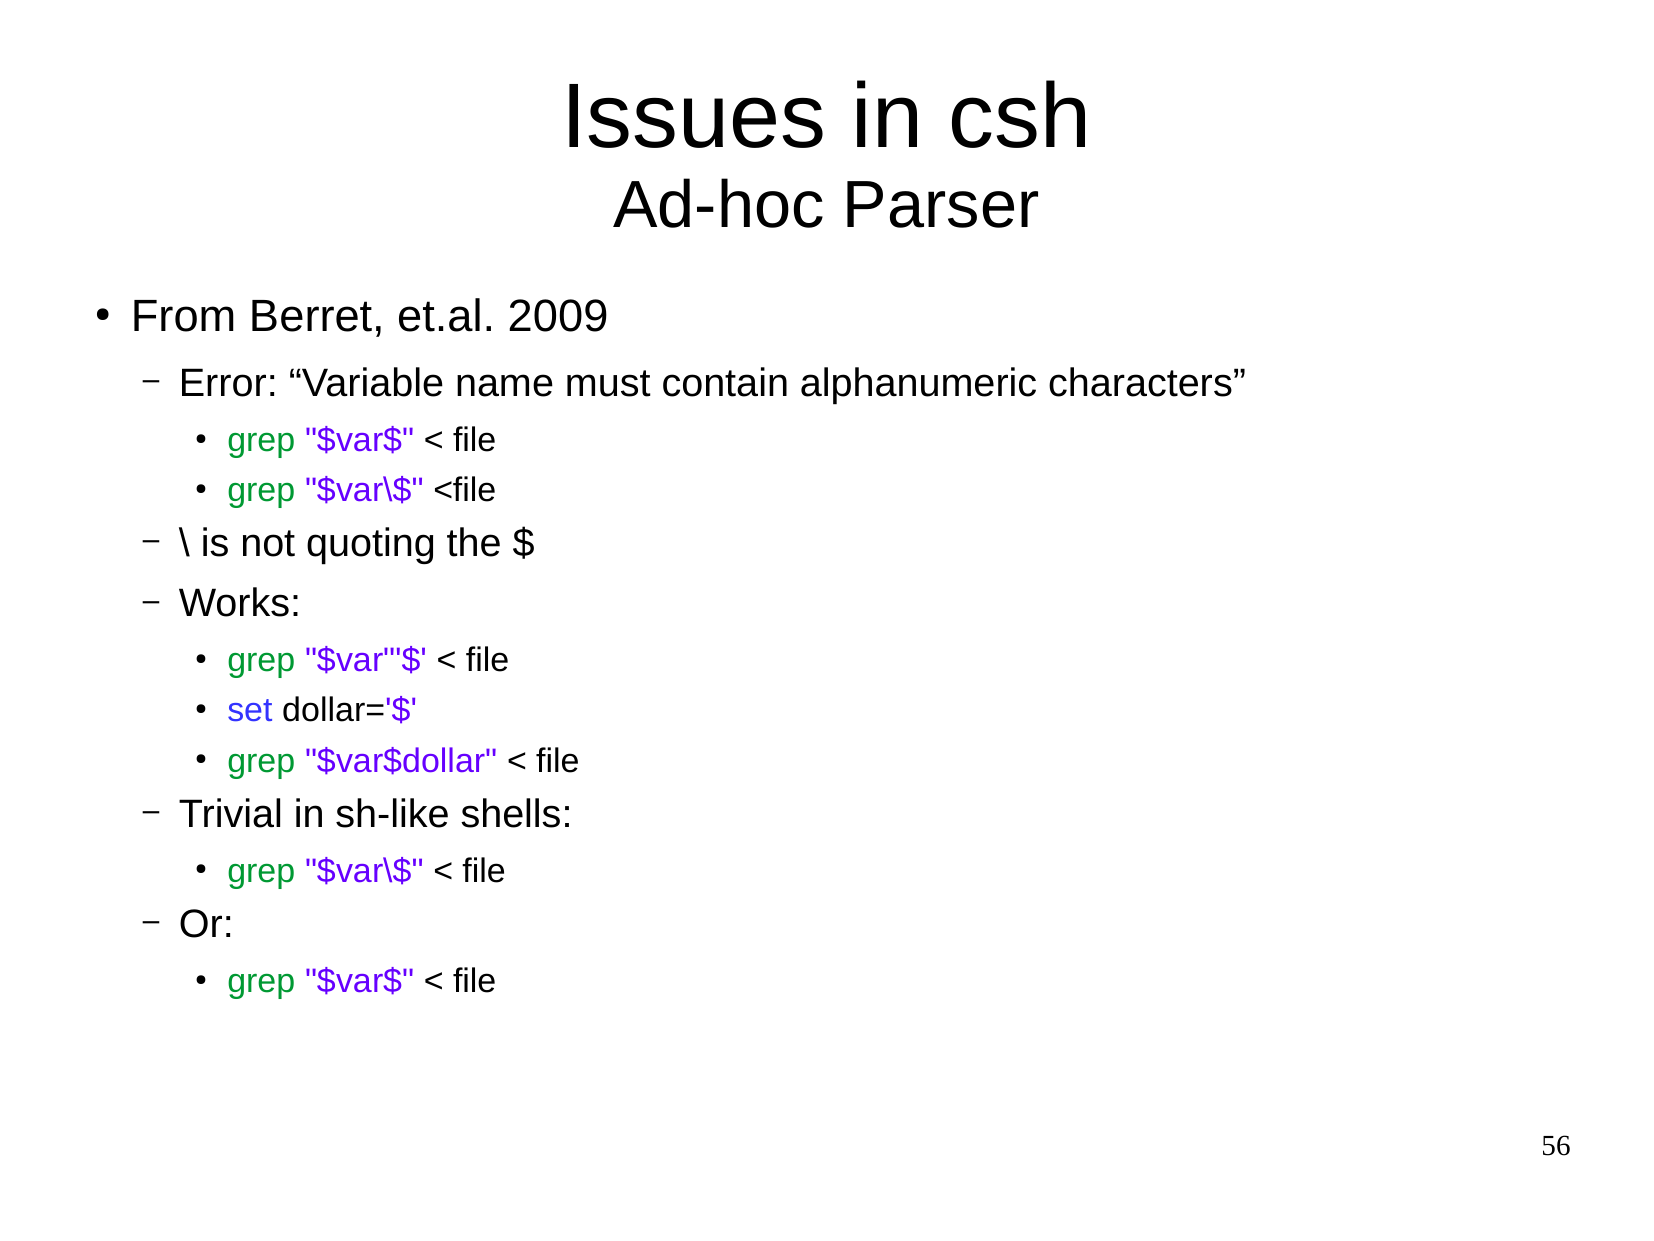

# Issues in csh Ad-hoc Parser
From Berret, et.al. 2009
Error: “Variable name must contain alphanumeric characters”
grep "$var$" < file
grep "$var\$" <file
\ is not quoting the $
Works:
grep "$var"'$' < file
set dollar='$'
grep "$var$dollar" < file
Trivial in sh-like shells:
grep "$var\$" < file
Or:
grep "$var$" < file
56